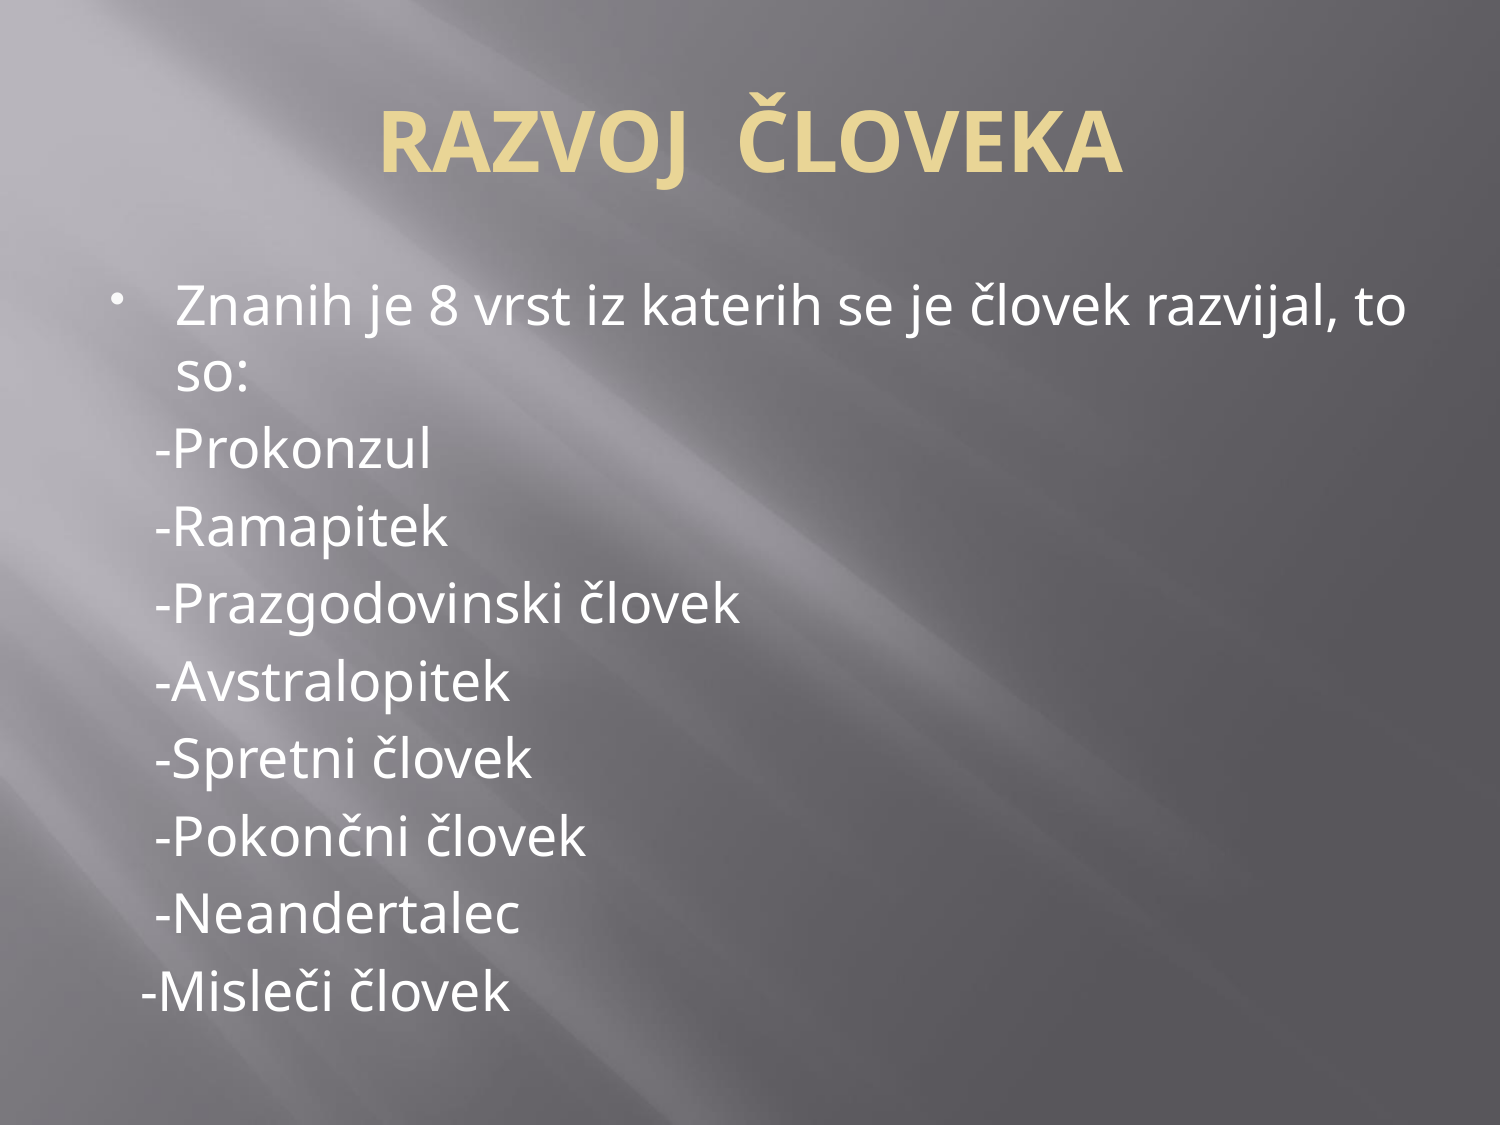

# RAZVOJ ČLOVEKA
Znanih je 8 vrst iz katerih se je človek razvijal, to so:
 -Prokonzul
 -Ramapitek
 -Prazgodovinski človek
 -Avstralopitek
 -Spretni človek
 -Pokončni človek
 -Neandertalec
 -Misleči človek